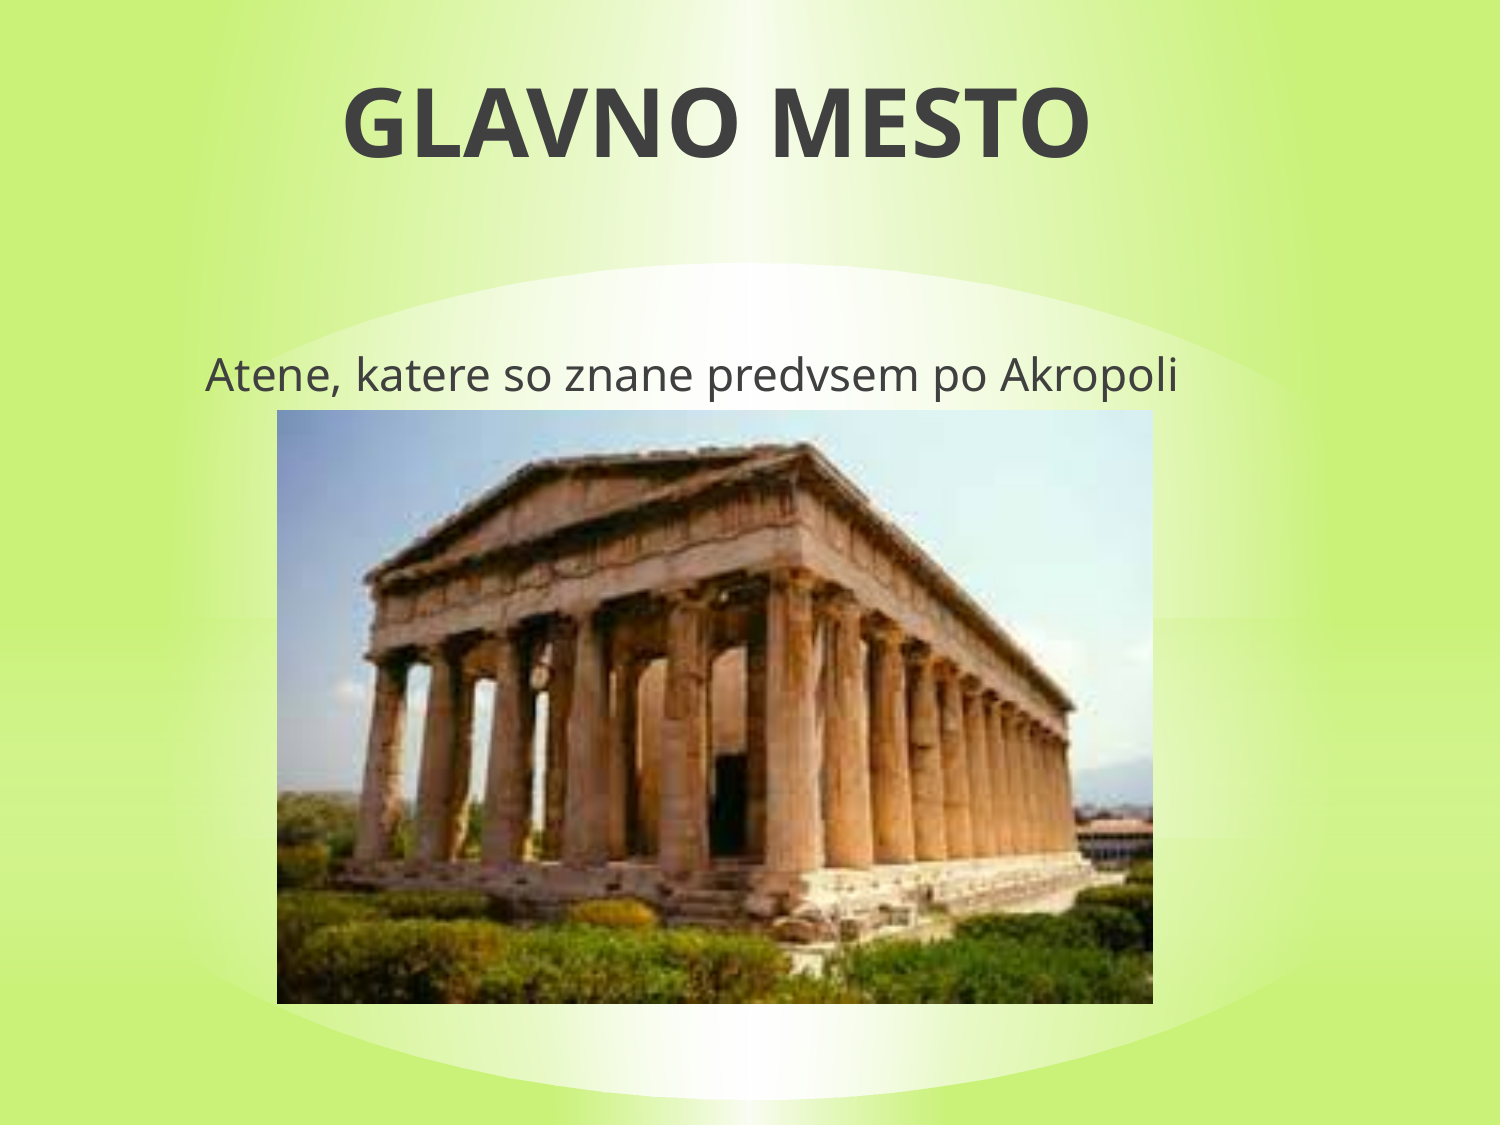

# GLAVNO MESTO
Atene, katere so znane predvsem po Akropoli